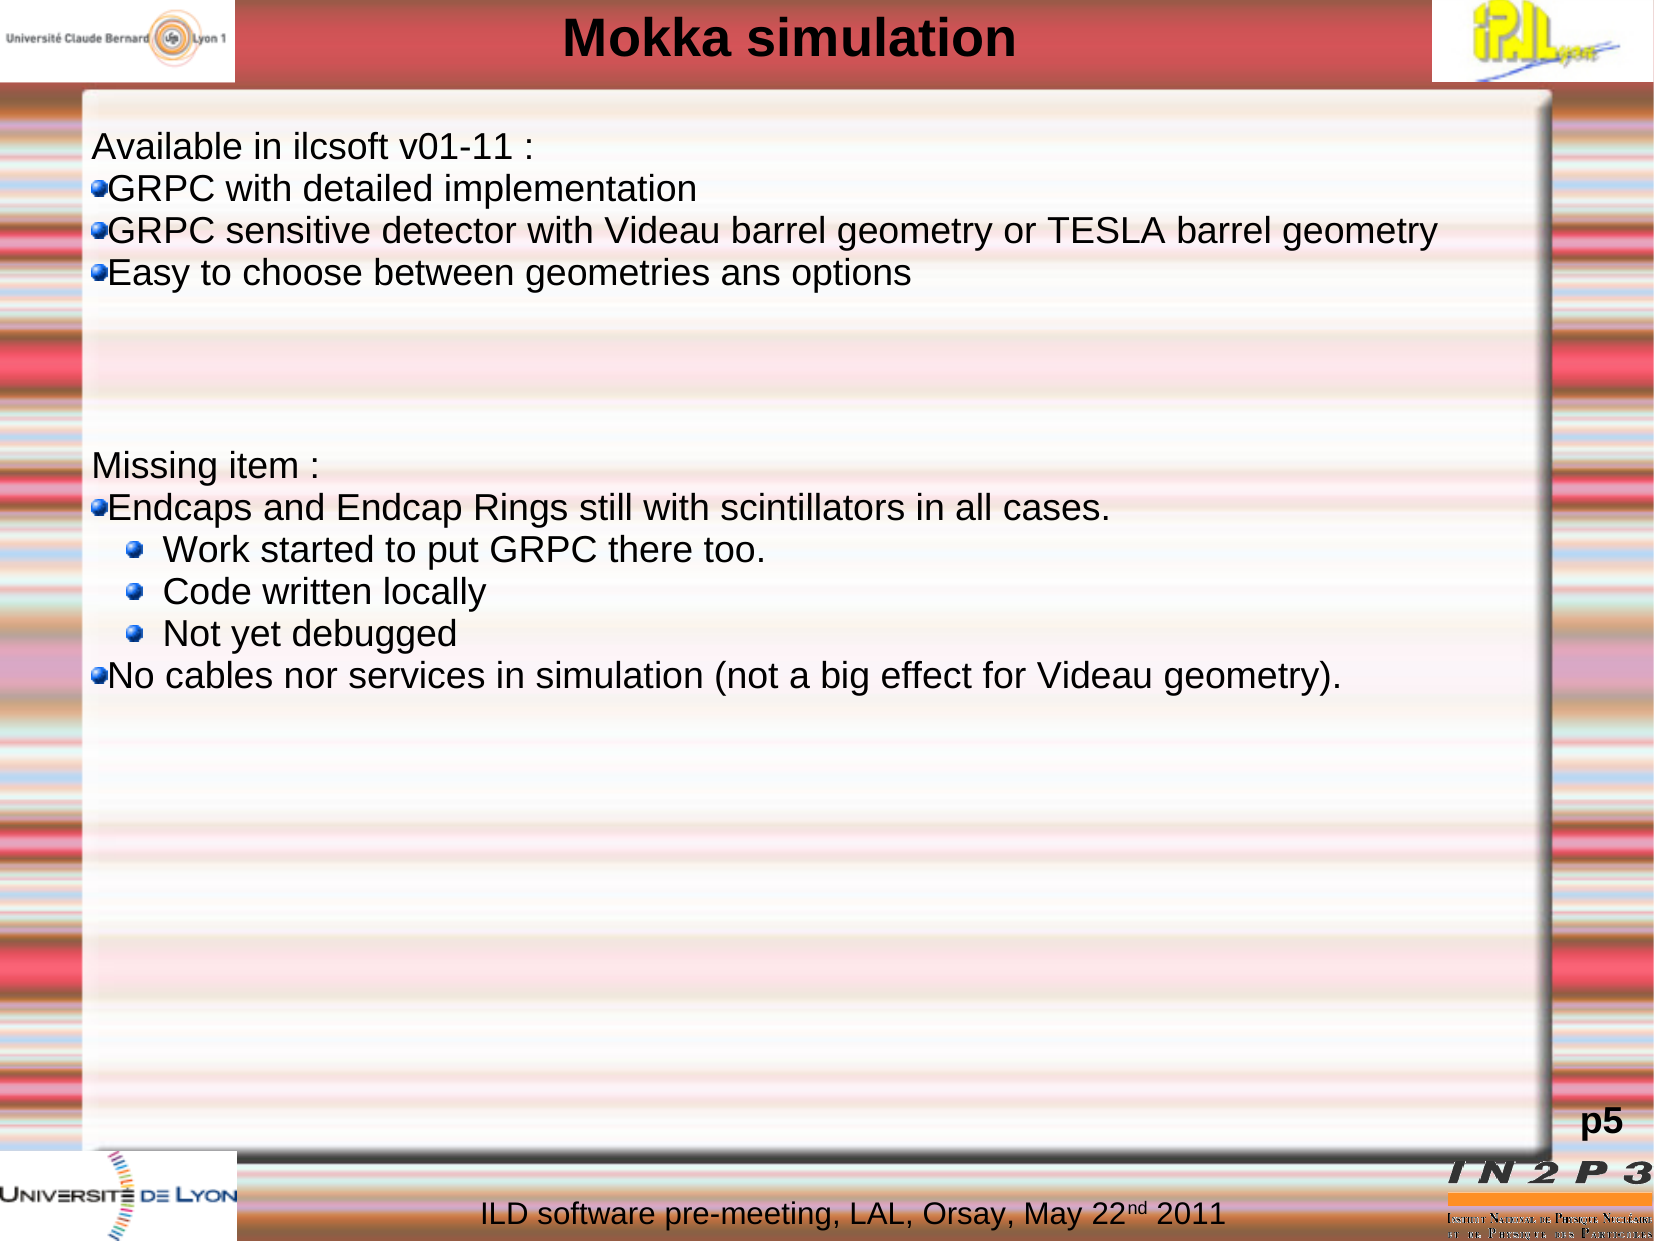

Mokka simulation
Available in ilcsoft v01-11 :
GRPC with detailed implementation
GRPC sensitive detector with Videau barrel geometry or TESLA barrel geometry
Easy to choose between geometries ans options
Missing item :
Endcaps and Endcap Rings still with scintillators in all cases.
Work started to put GRPC there too.
Code written locally
Not yet debugged
No cables nor services in simulation (not a big effect for Videau geometry).